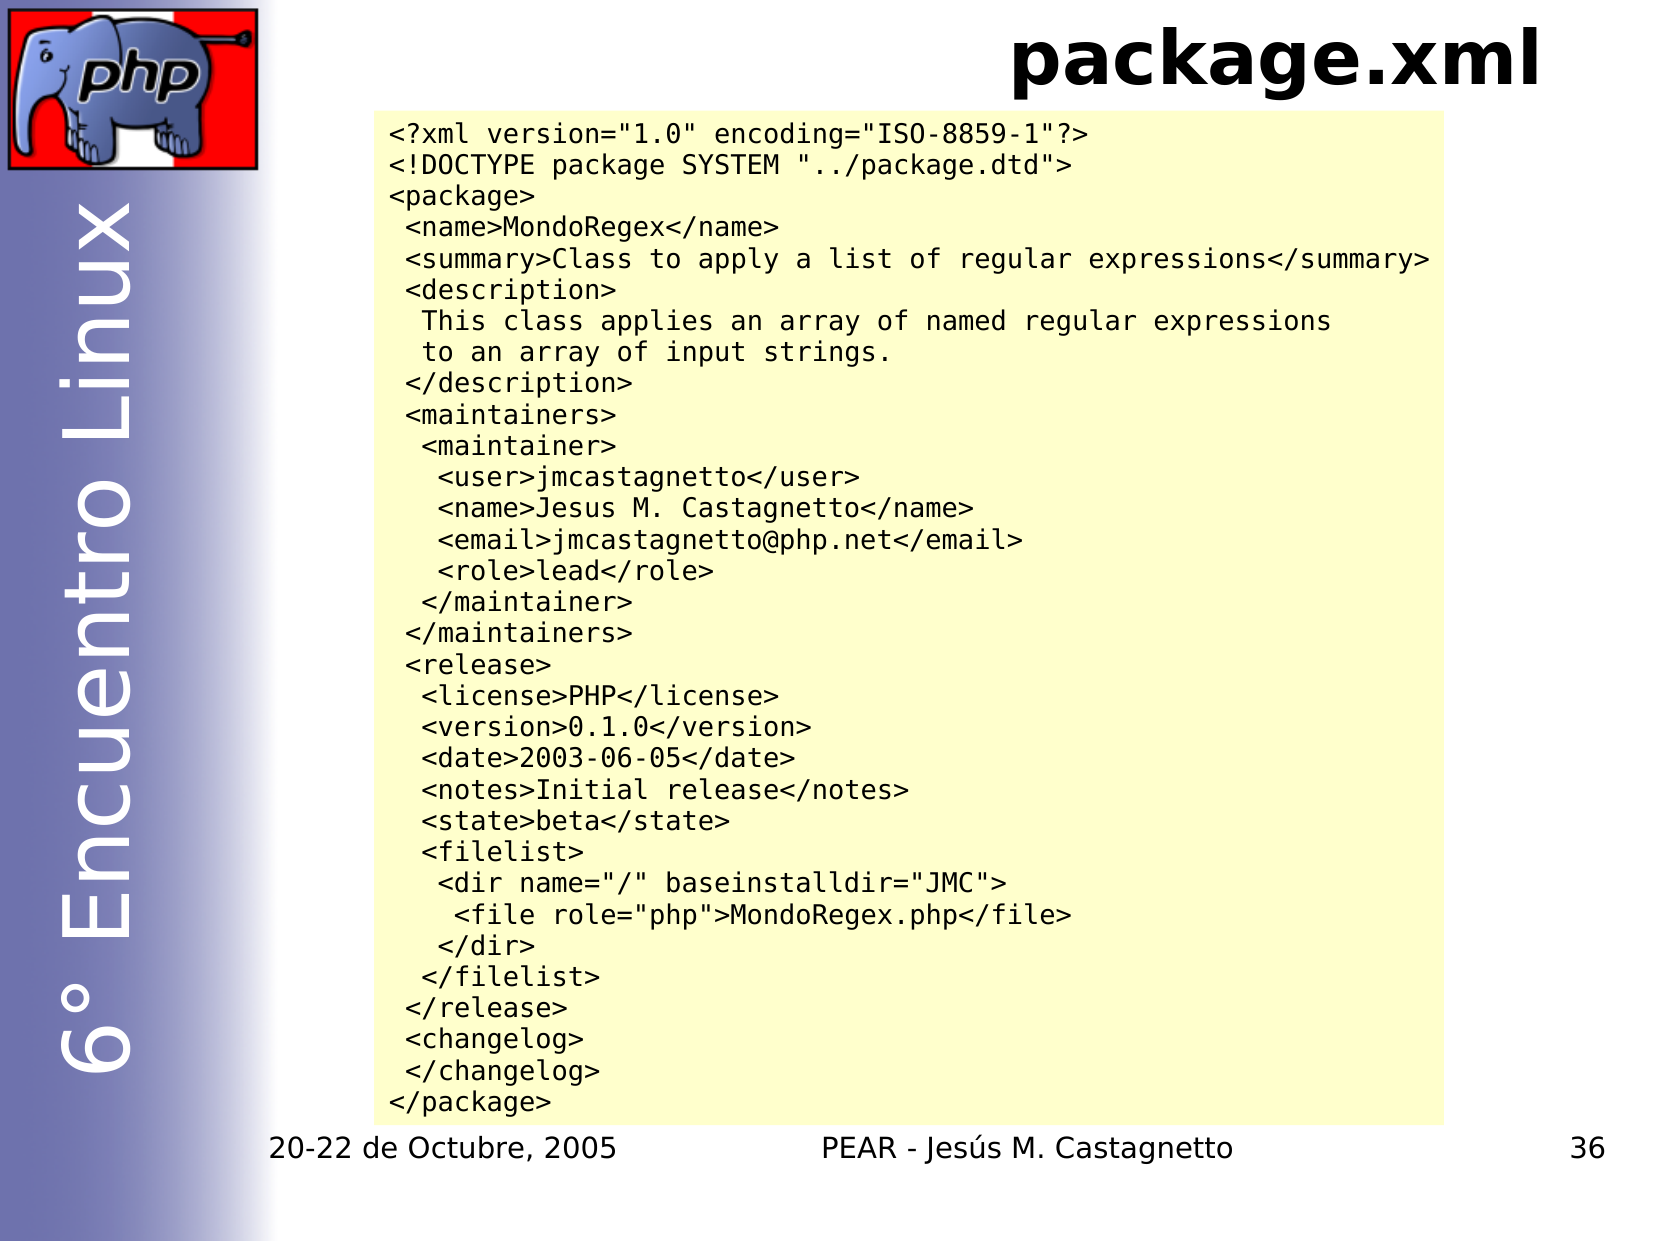

# package.xml
<?xml version="1.0" encoding="ISO-8859-1"?>
<!DOCTYPE package SYSTEM "../package.dtd">
<package>
 <name>MondoRegex</name>
 <summary>Class to apply a list of regular expressions</summary>
 <description>
 This class applies an array of named regular expressions
 to an array of input strings.
 </description>
 <maintainers>
 <maintainer>
 <user>jmcastagnetto</user>
 <name>Jesus M. Castagnetto</name>
 <email>jmcastagnetto@php.net</email>
 <role>lead</role>
 </maintainer>
 </maintainers>
 <release>
 <license>PHP</license>
 <version>0.1.0</version>
 <date>2003-06-05</date>
 <notes>Initial release</notes>
 <state>beta</state>
 <filelist>
 <dir name="/" baseinstalldir="JMC">
 <file role="php">MondoRegex.php</file>
 </dir>
 </filelist>
 </release>
 <changelog>
 </changelog>
</package>
20-22 de Octubre, 2005
PEAR - Jesús M. Castagnetto
36